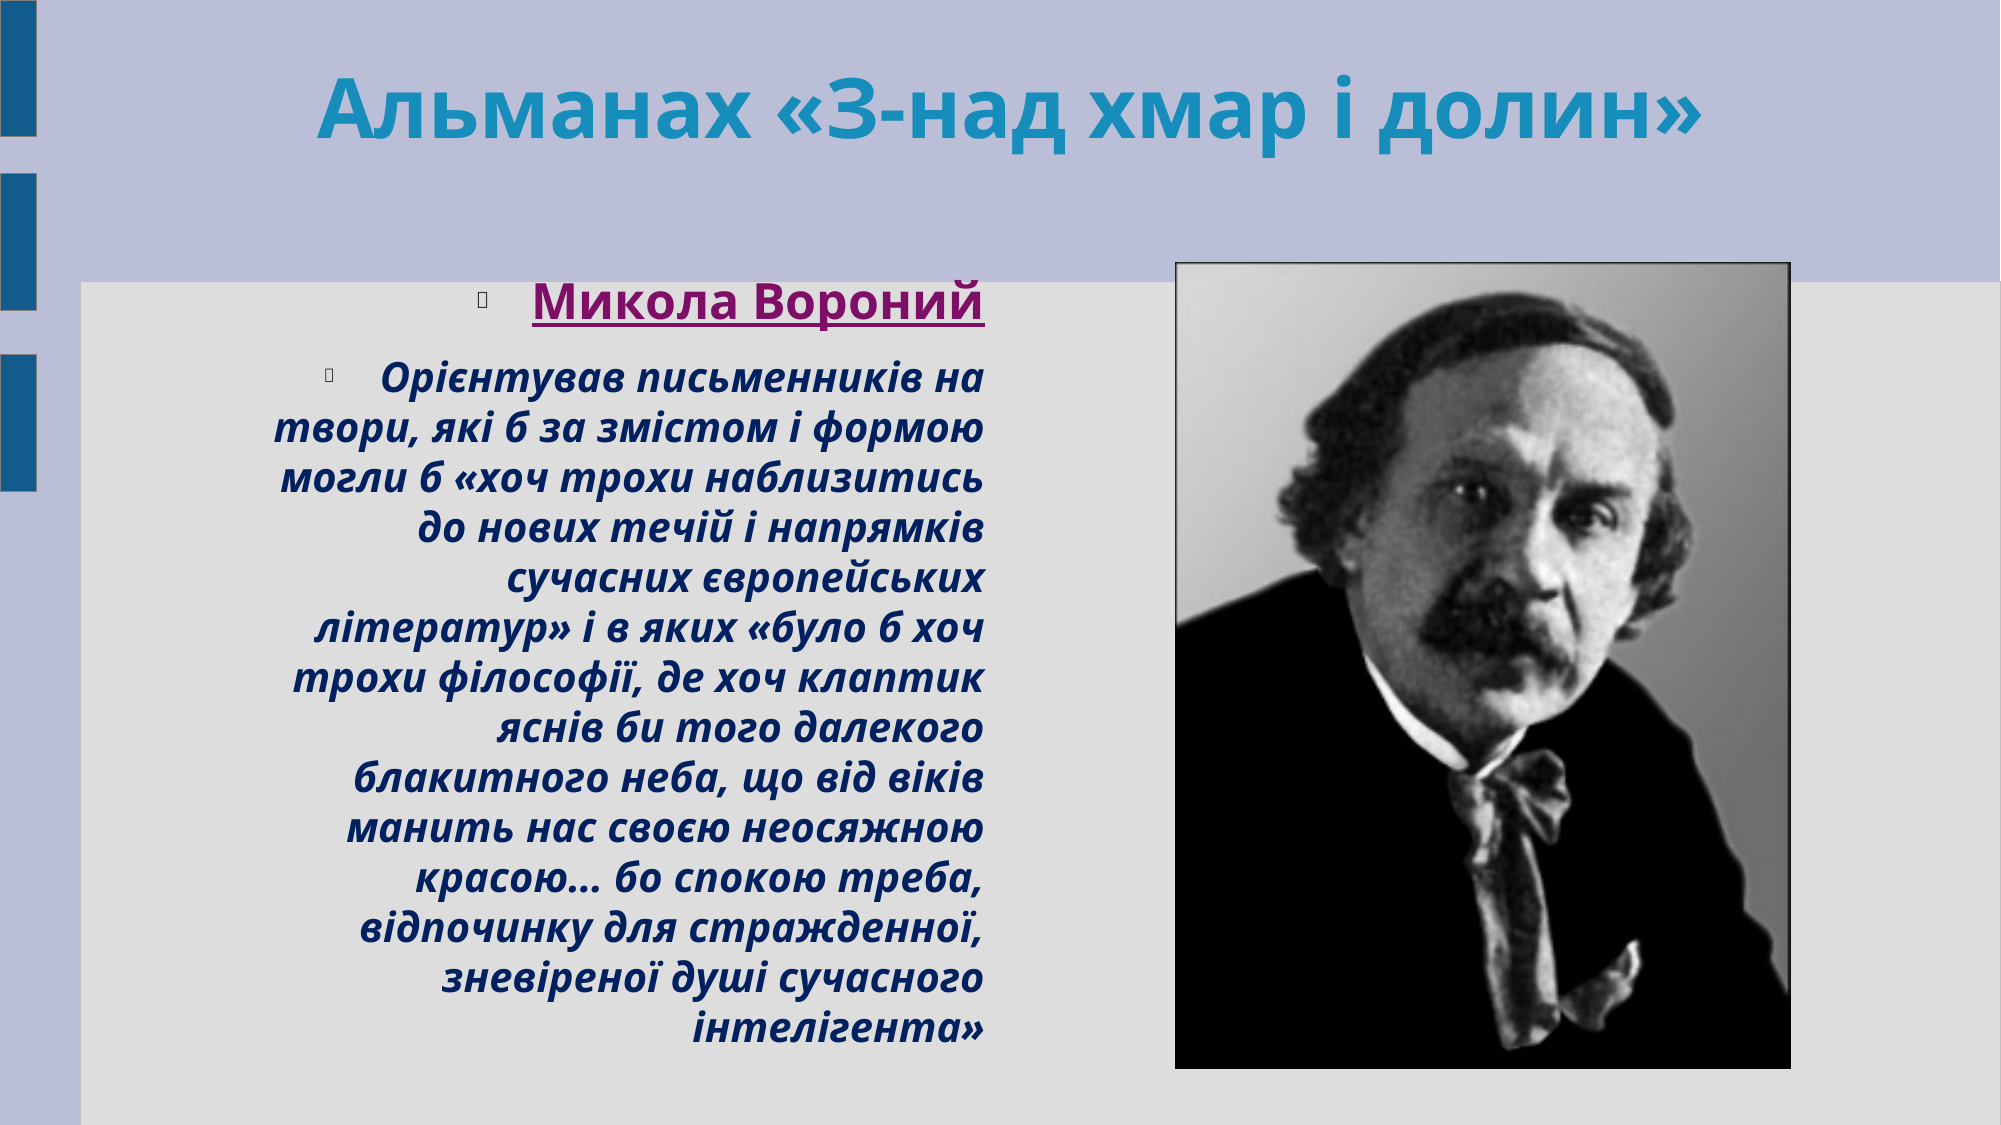

# Альманах «З-над хмар і долин»
Микола Вороний
Орієнтував письменників на твори, які б за змістом і формою могли б «хоч трохи наблизитись до нових течій і напрямків сучасних європейських літератур» і в яких «було б хоч трохи філософії, де хоч клаптик яснів би того далекого блакитного неба, що від віків манить нас своєю неосяжною красою… бо спокою треба, відпочинку для стражденної, зневіреної душі сучасного інтелігента»